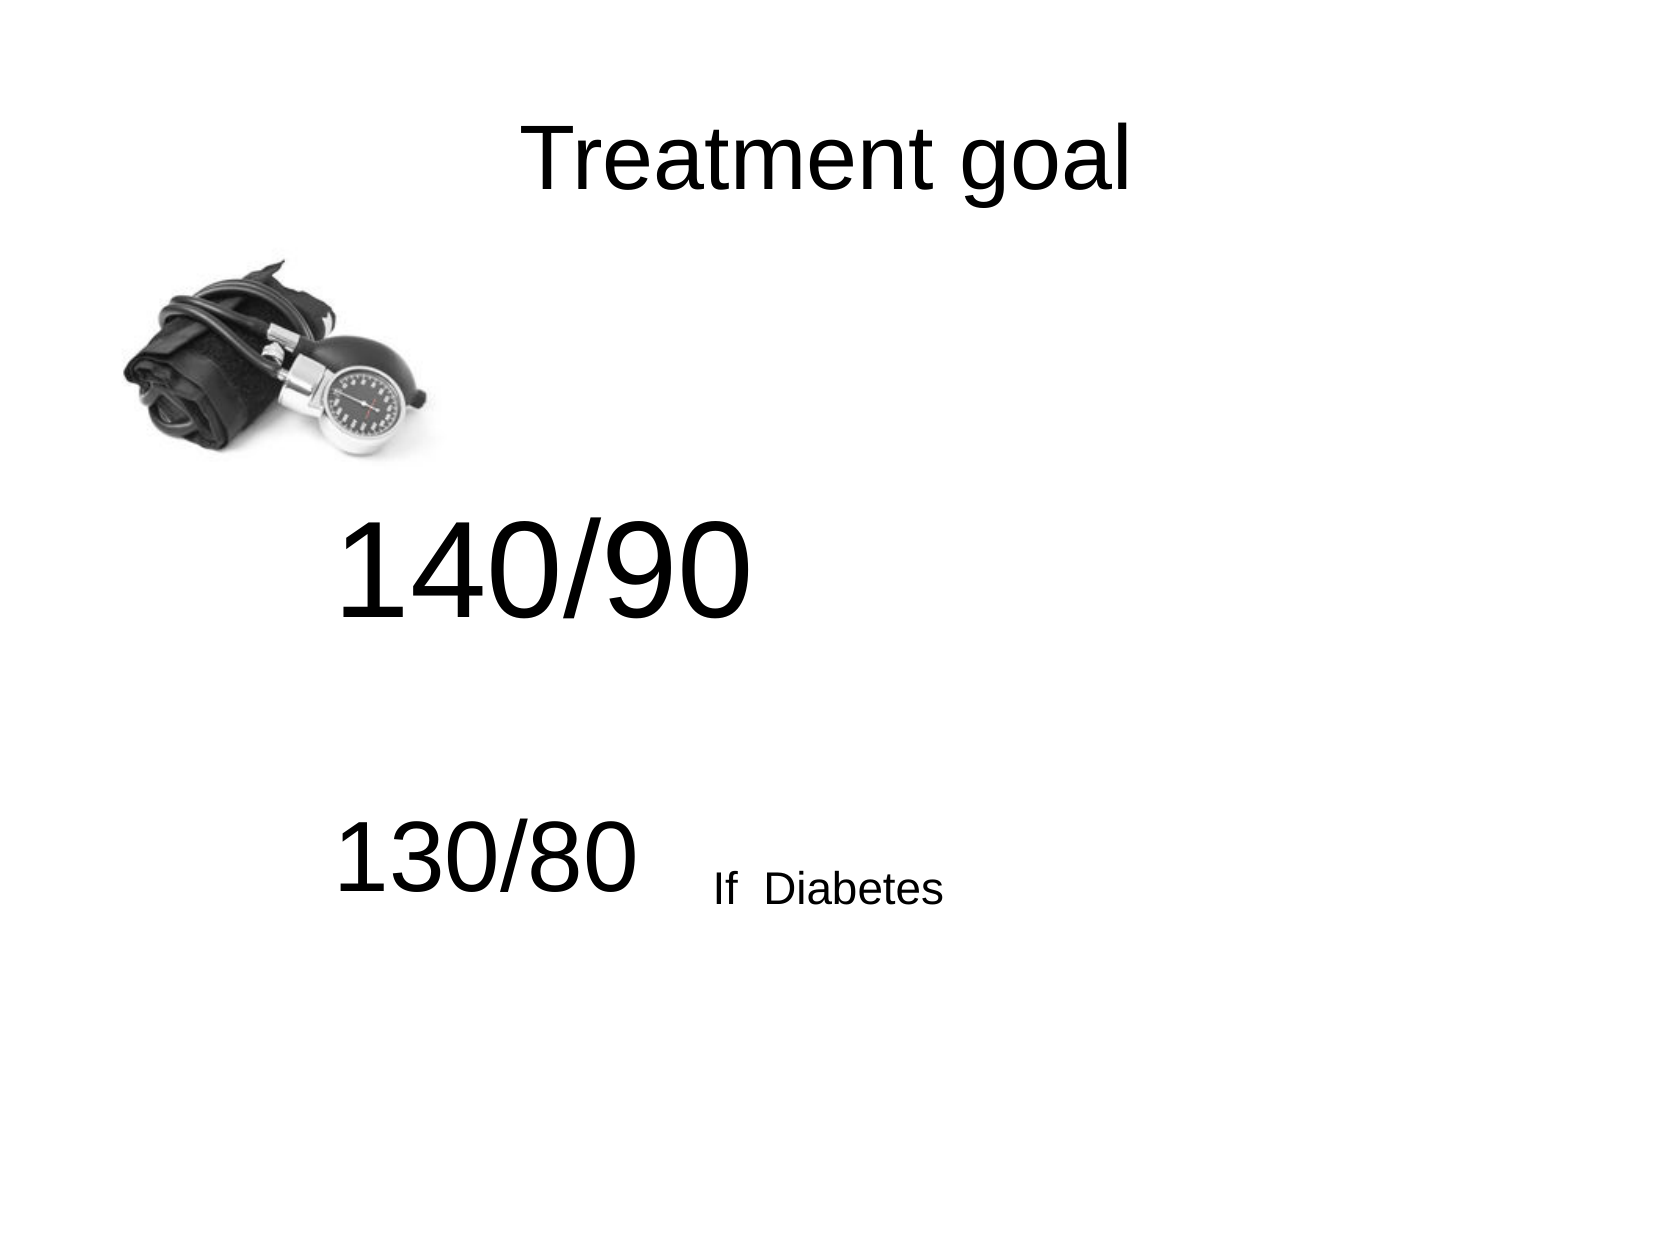

# Treatment goal
140/90
130/80
 If Diabetes